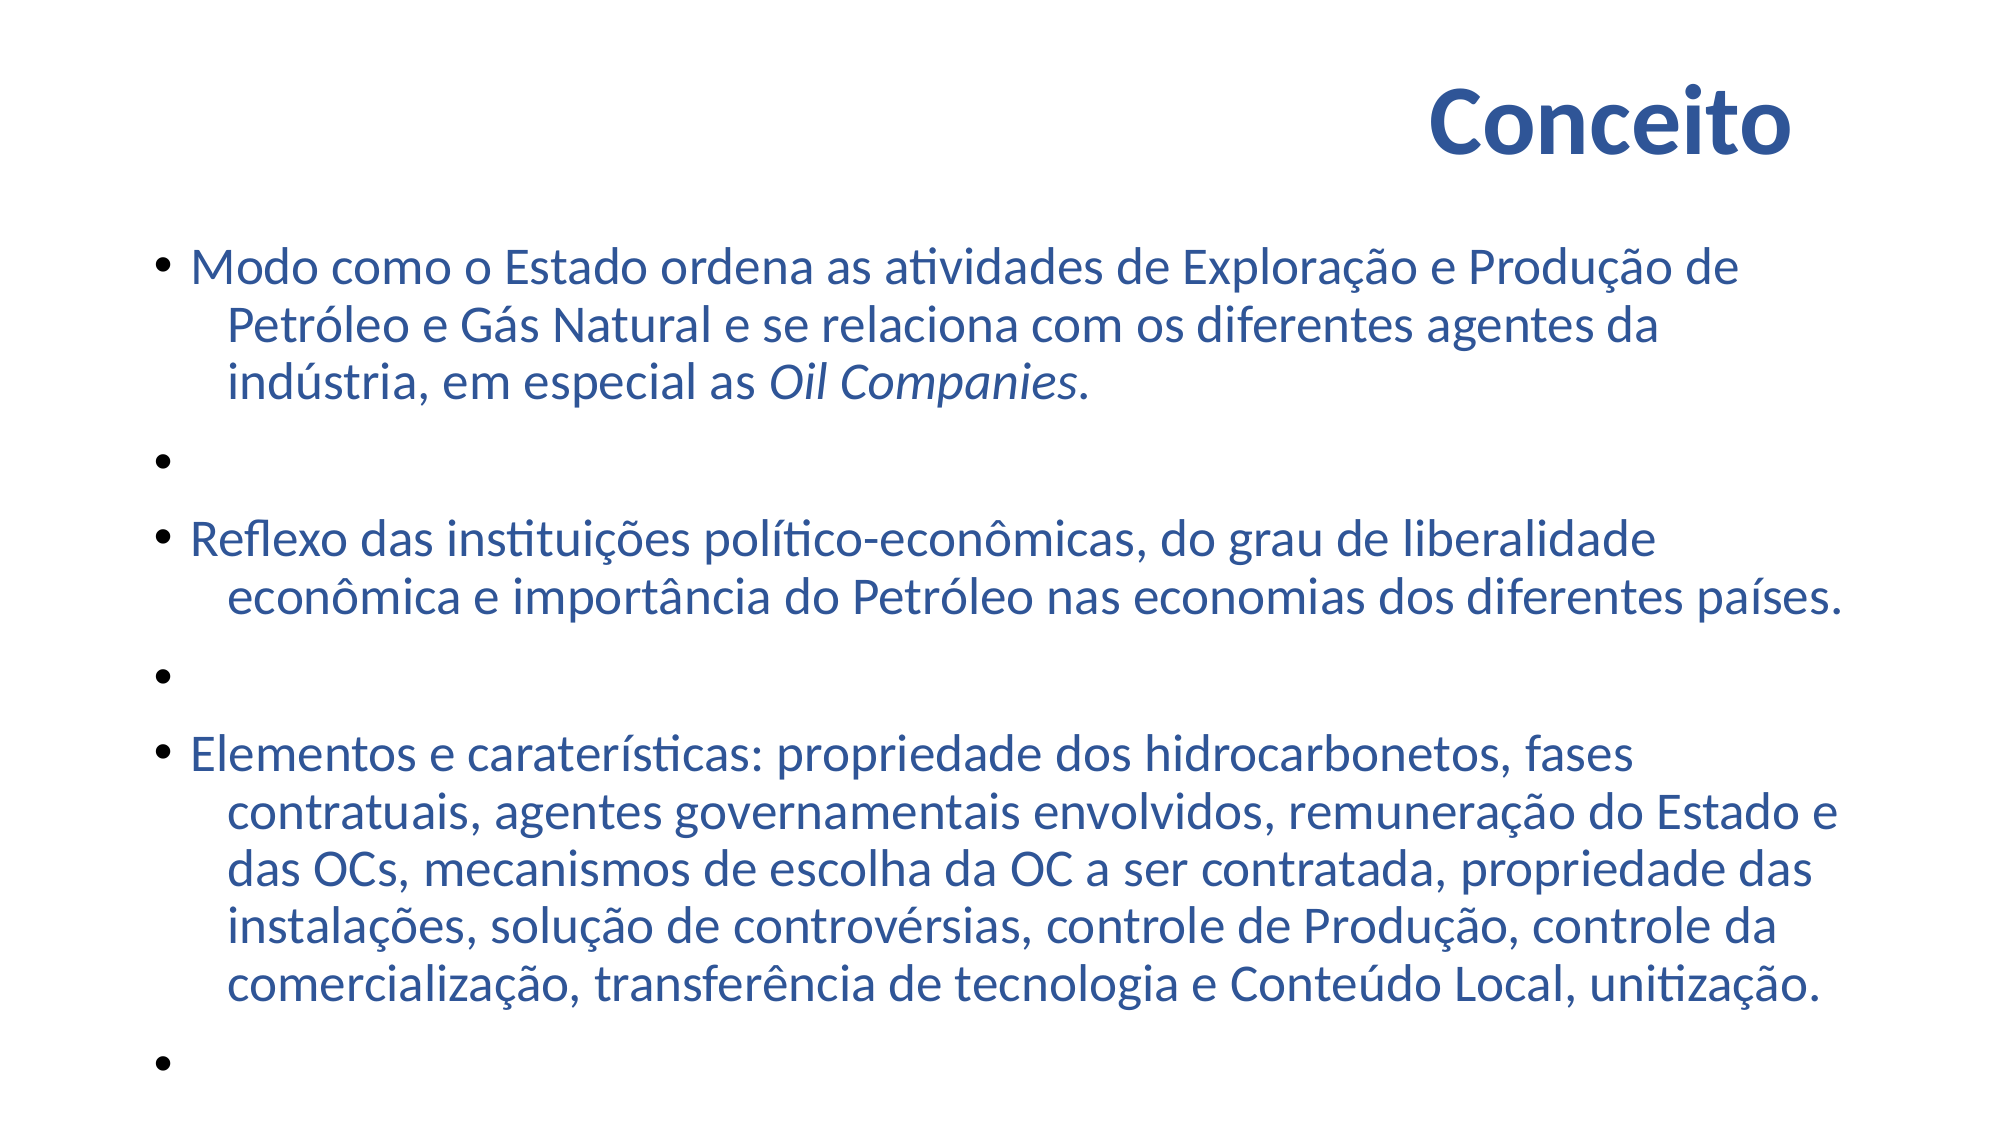

Conceito
# Modo como o Estado ordena as atividades de Exploração e Produção de Petróleo e Gás Natural e se relaciona com os diferentes agentes da indústria, em especial as Oil Companies.
Reflexo das instituições político-econômicas, do grau de liberalidade econômica e importância do Petróleo nas economias dos diferentes países.
Elementos e caraterísticas: propriedade dos hidrocarbonetos, fases contratuais, agentes governamentais envolvidos, remuneração do Estado e das OCs, mecanismos de escolha da OC a ser contratada, propriedade das instalações, solução de controvérsias, controle de Produção, controle da comercialização, transferência de tecnologia e Conteúdo Local, unitização.